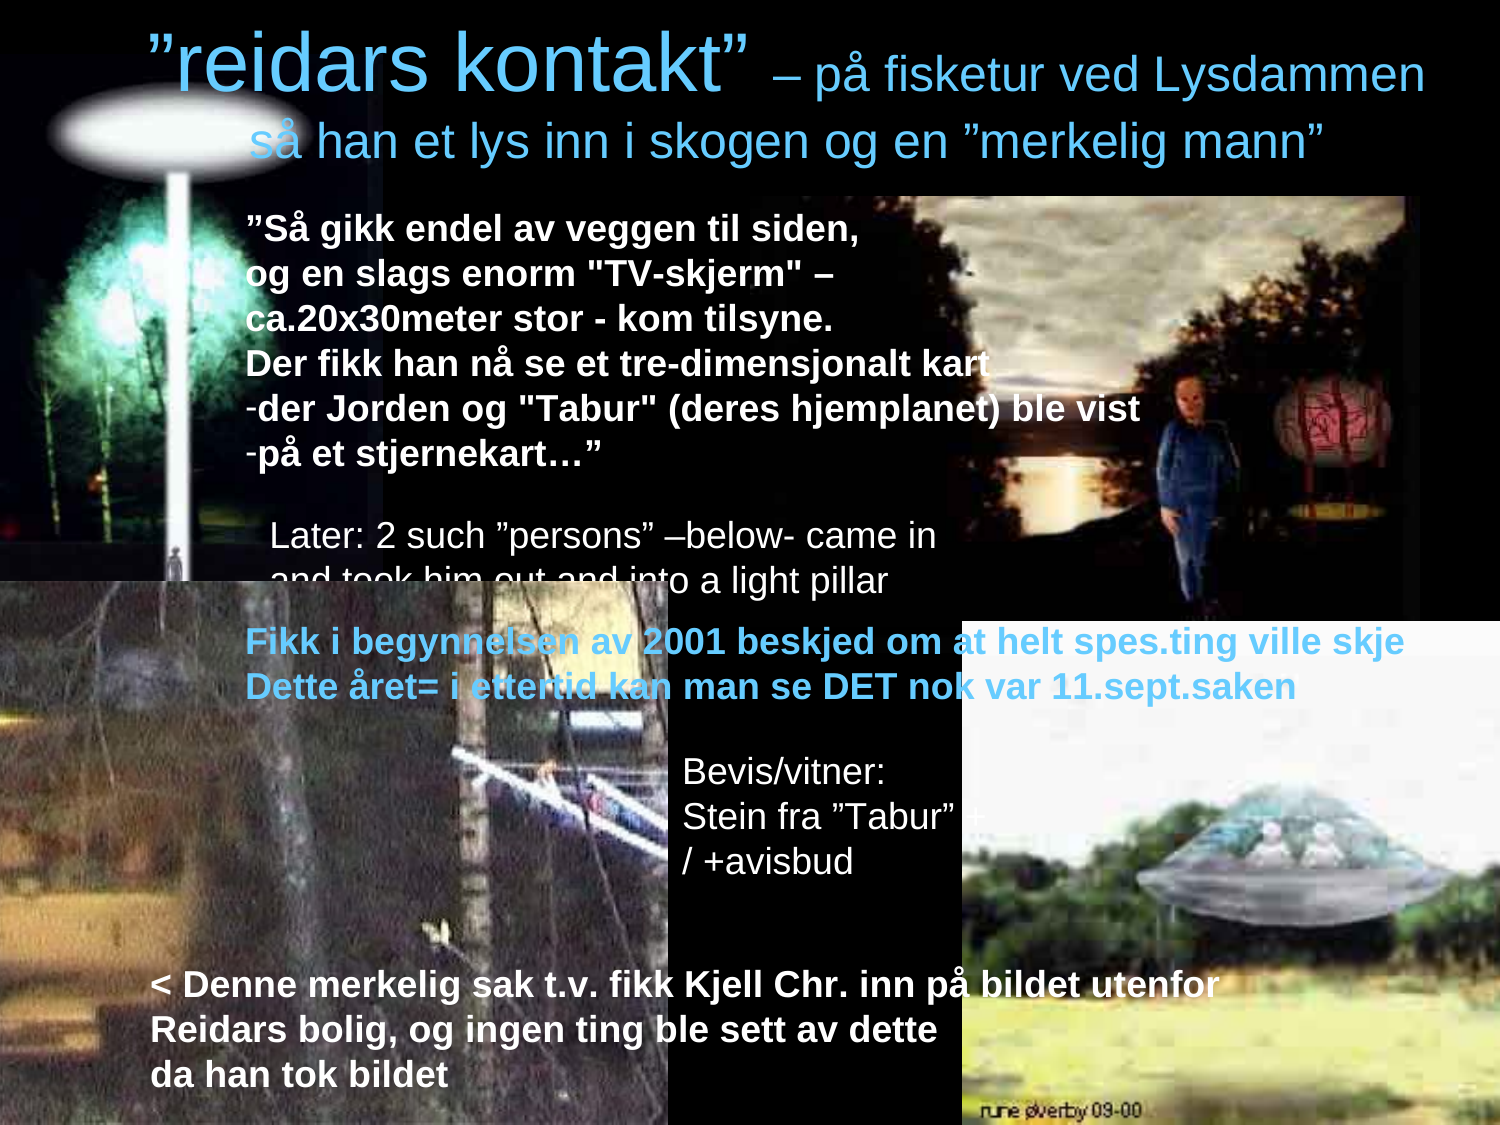

# ”reidars kontakt” – på fisketur ved Lysdammen så han et lys inn i skogen og en ”merkelig mann”
”Så gikk endel av veggen til siden,
og en slags enorm "TV-skjerm" –
ca.20x30meter stor - kom tilsyne.
Der fikk han nå se et tre-dimensjonalt kart
der Jorden og "Tabur" (deres hjemplanet) ble vist
på et stjernekart…”
Later: 2 such ”persons” –below- came in
and took him out and into a light pillar
Fikk i begynnelsen av 2001 beskjed om at helt spes.ting ville skje
Dette året= i ettertid kan man se DET nok var 11.sept.saken
Bevis/vitner:
Stein fra ”Tabur” +
/ +avisbud
< Denne merkelig sak t.v. fikk Kjell Chr. inn på bildet utenfor
Reidars bolig, og ingen ting ble sett av dette
da han tok bildet